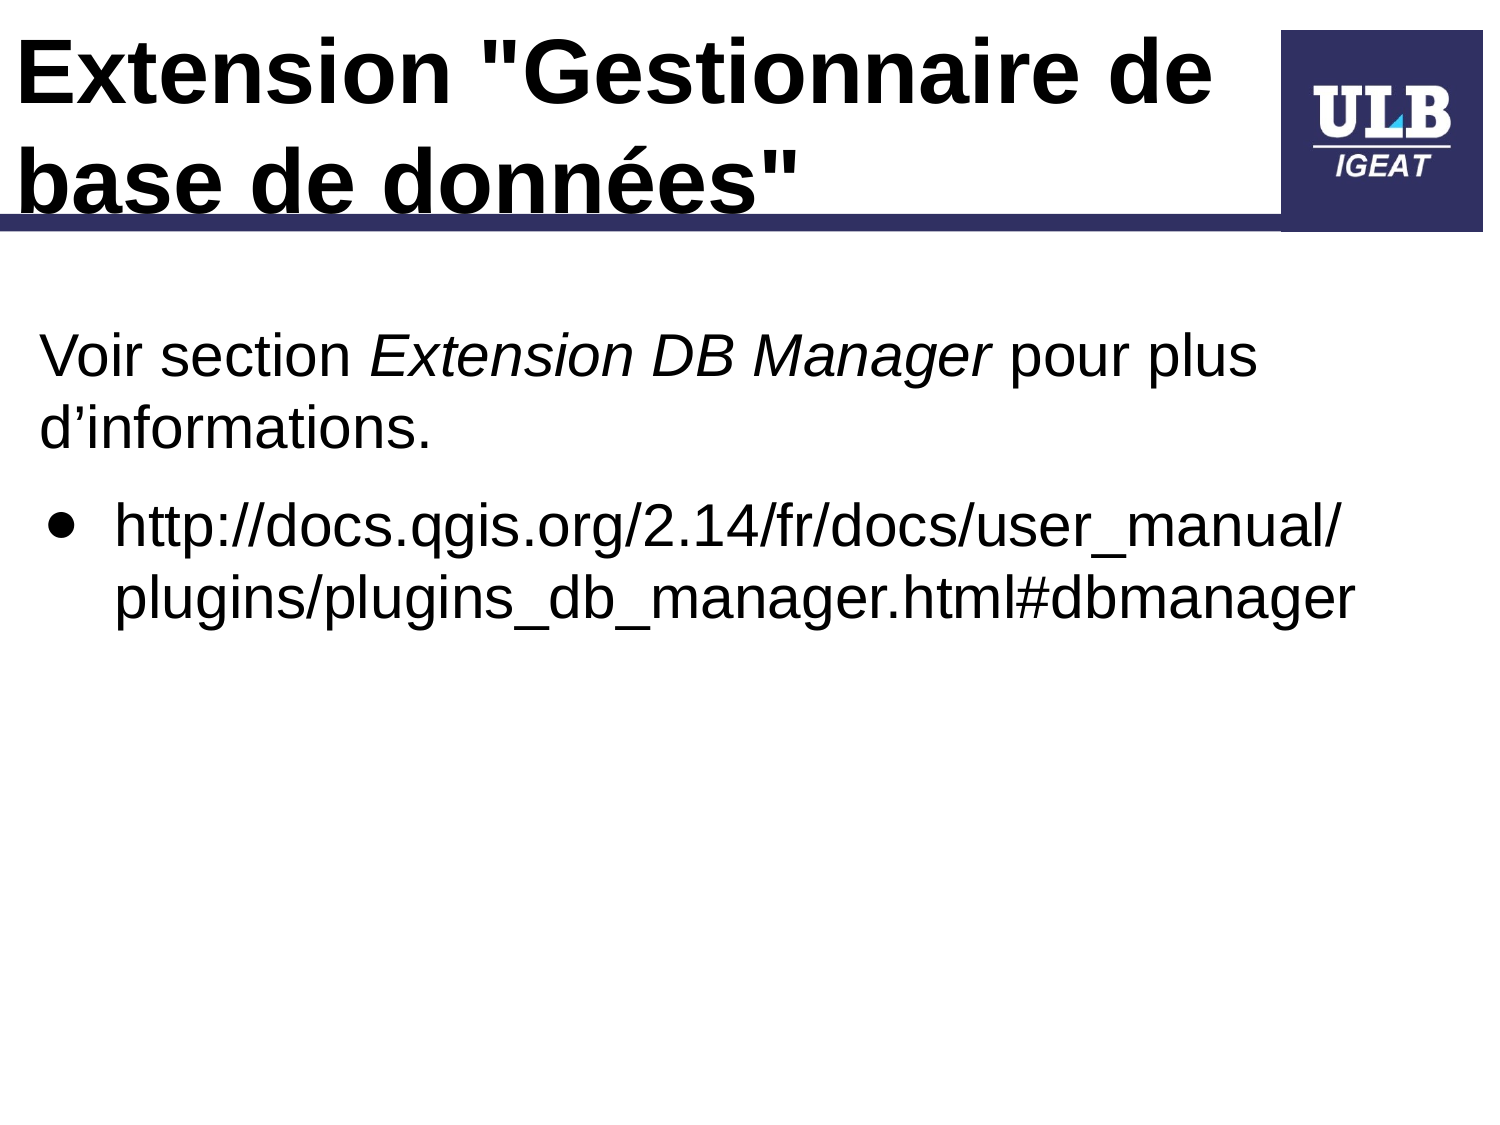

Extension "Gestionnaire de base de données"
Voir section Extension DB Manager pour plus d’informations.
http://docs.qgis.org/2.14/fr/docs/user_manual/plugins/plugins_db_manager.html#dbmanager